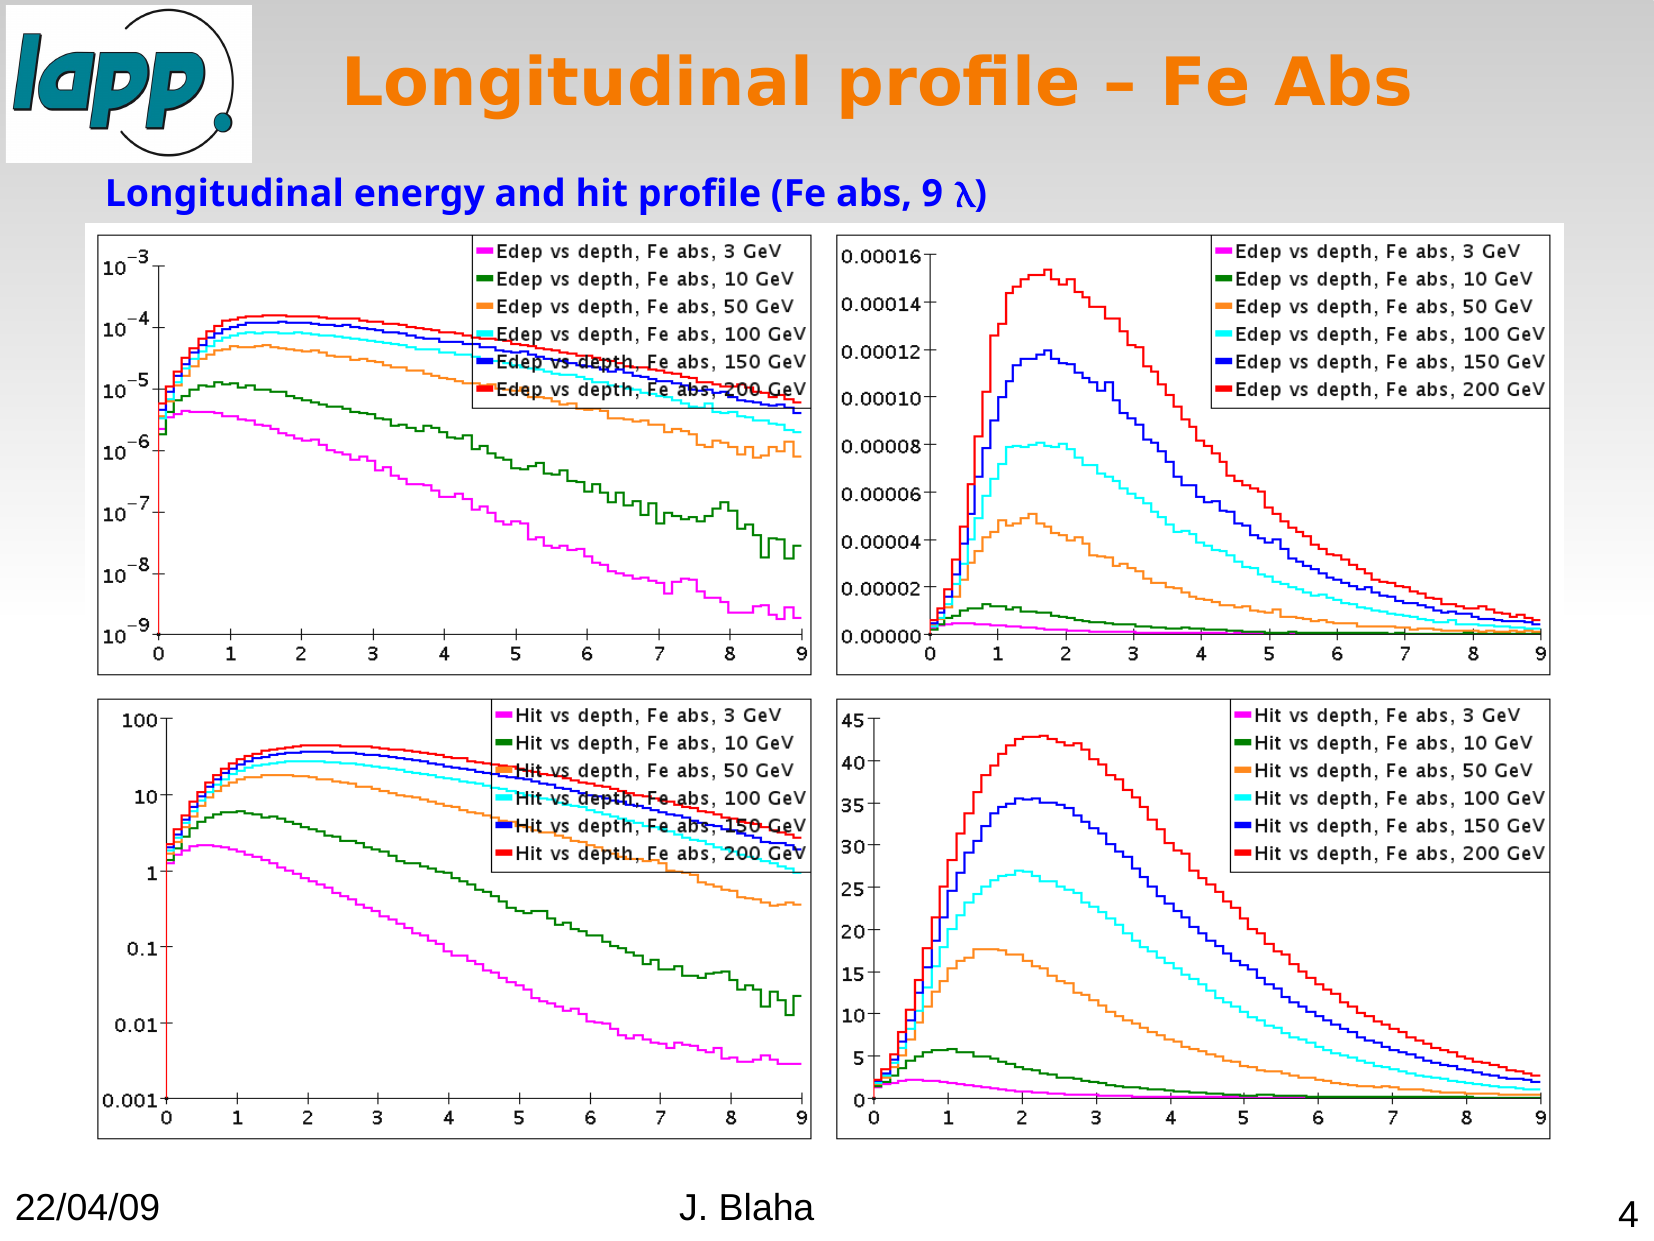

# Longitudinal profile – Fe Abs
Longitudinal energy and hit profile (Fe abs, 9 )
22/04/09
 J. Blaha